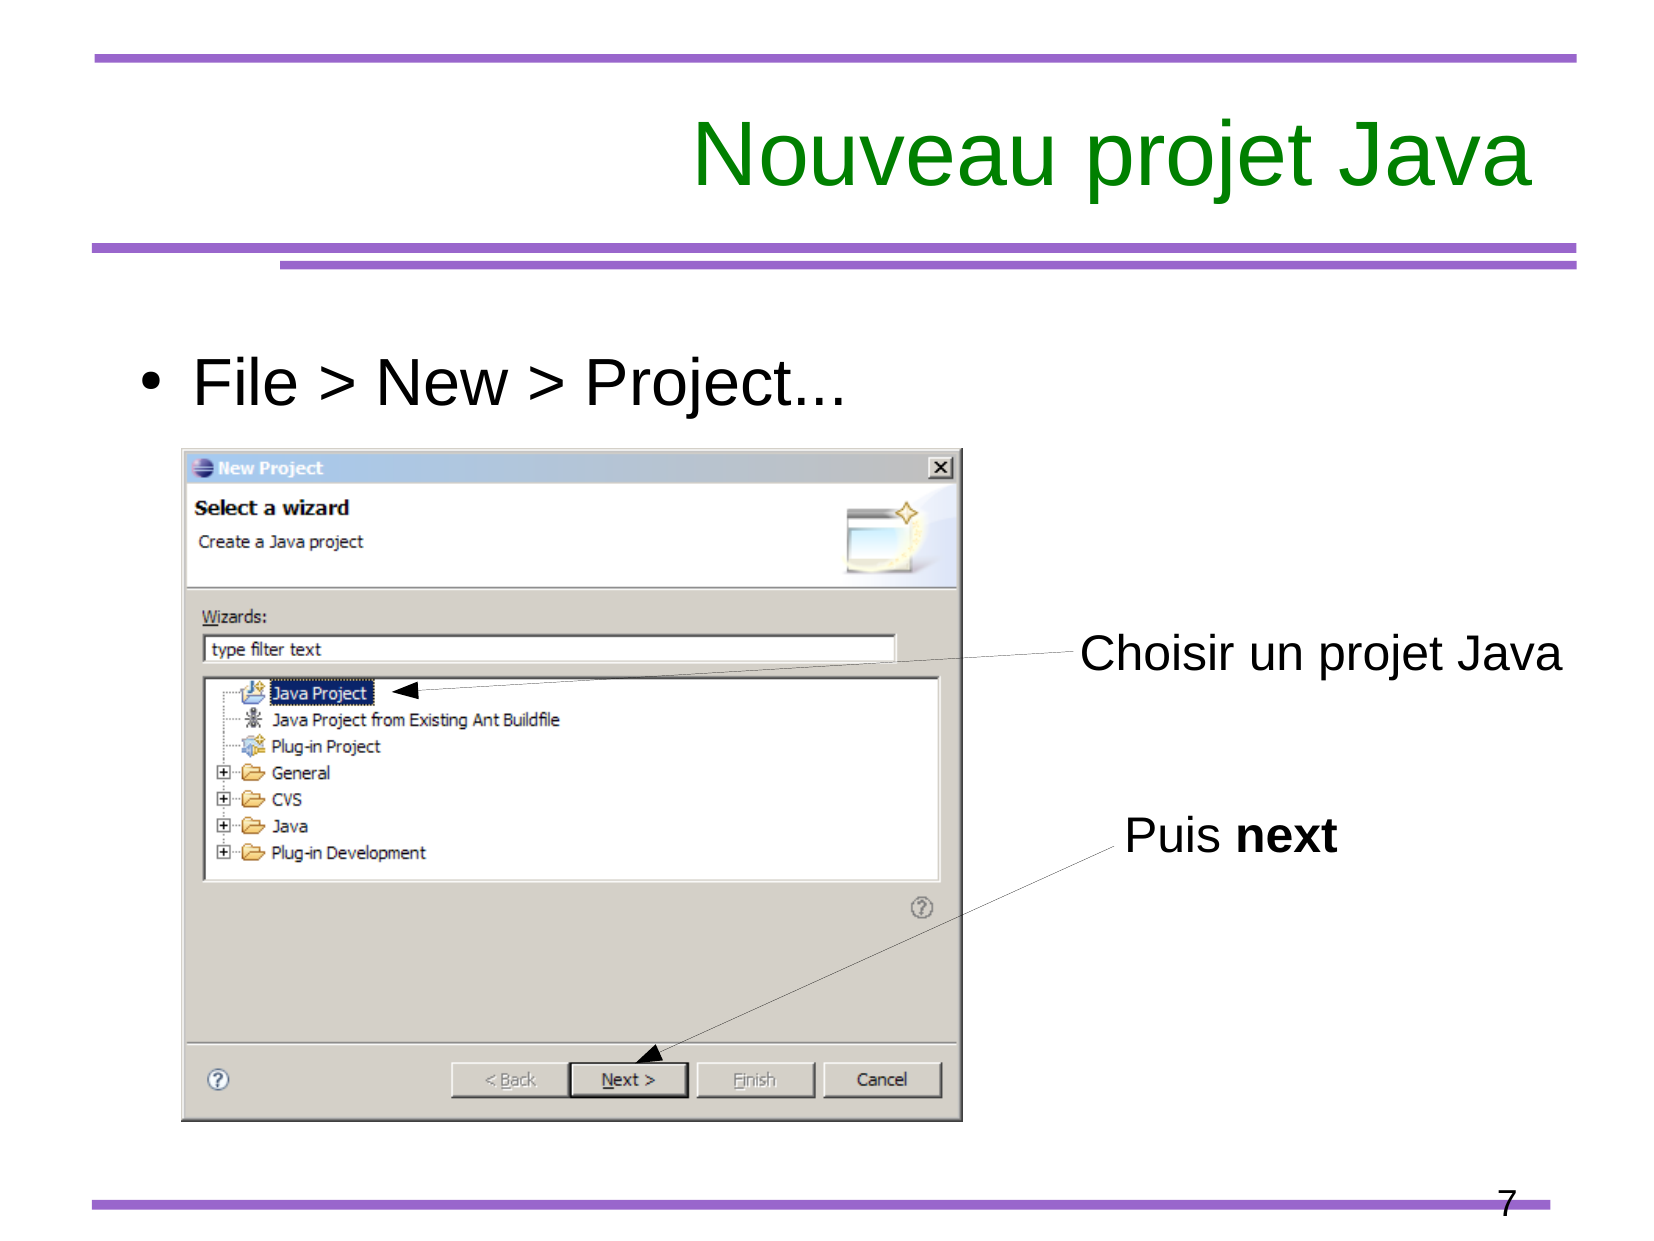

# Nouveau projet Java
File > New > Project...
Choisir un projet Java
Puis next